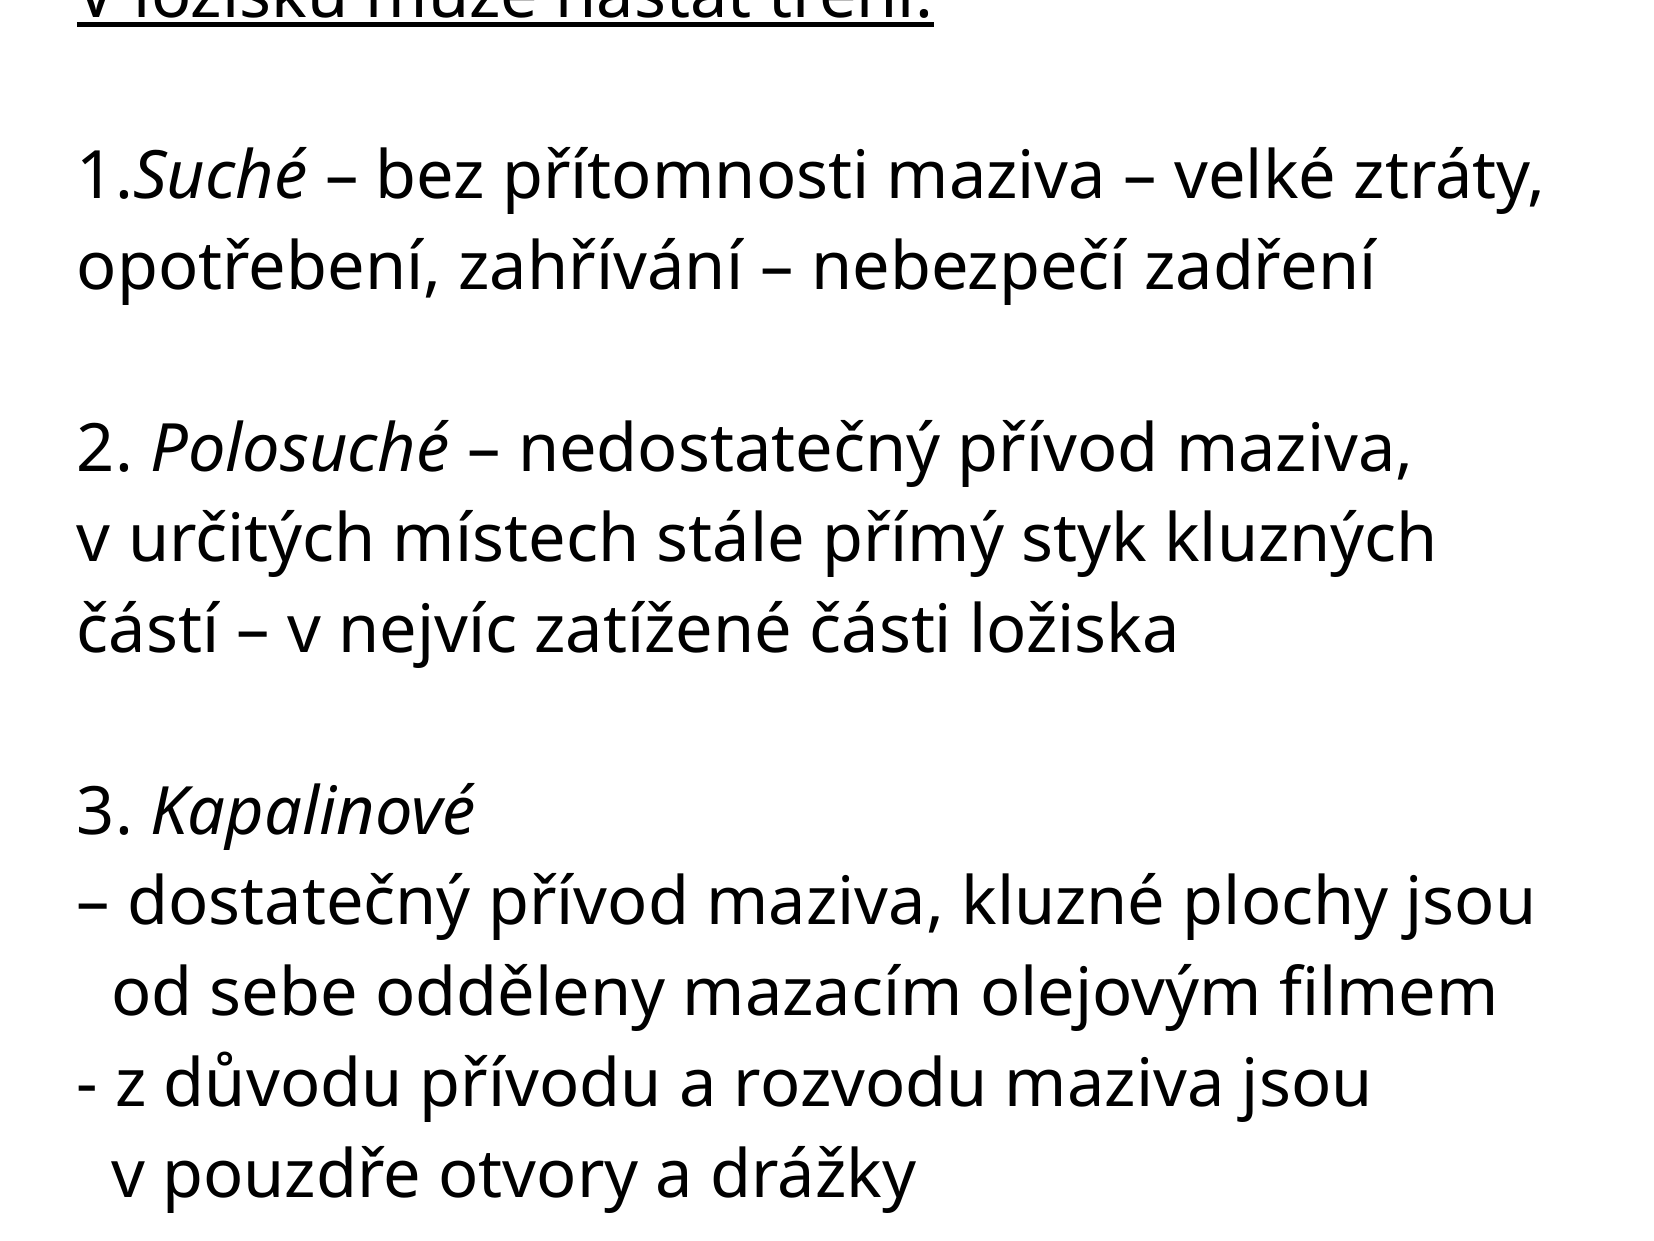

# V ložisku může nastat tření:
1.Suché – bez přítomnosti maziva – velké ztráty, opotřebení, zahřívání – nebezpečí zadření
2. Polosuché – nedostatečný přívod maziva, v určitých místech stále přímý styk kluzných částí – v nejvíc zatížené části ložiska
3. Kapalinové
– dostatečný přívod maziva, kluzné plochy jsou
 od sebe odděleny mazacím olejovým filmem
- z důvodu přívodu a rozvodu maziva jsou
 v pouzdře otvory a drážky